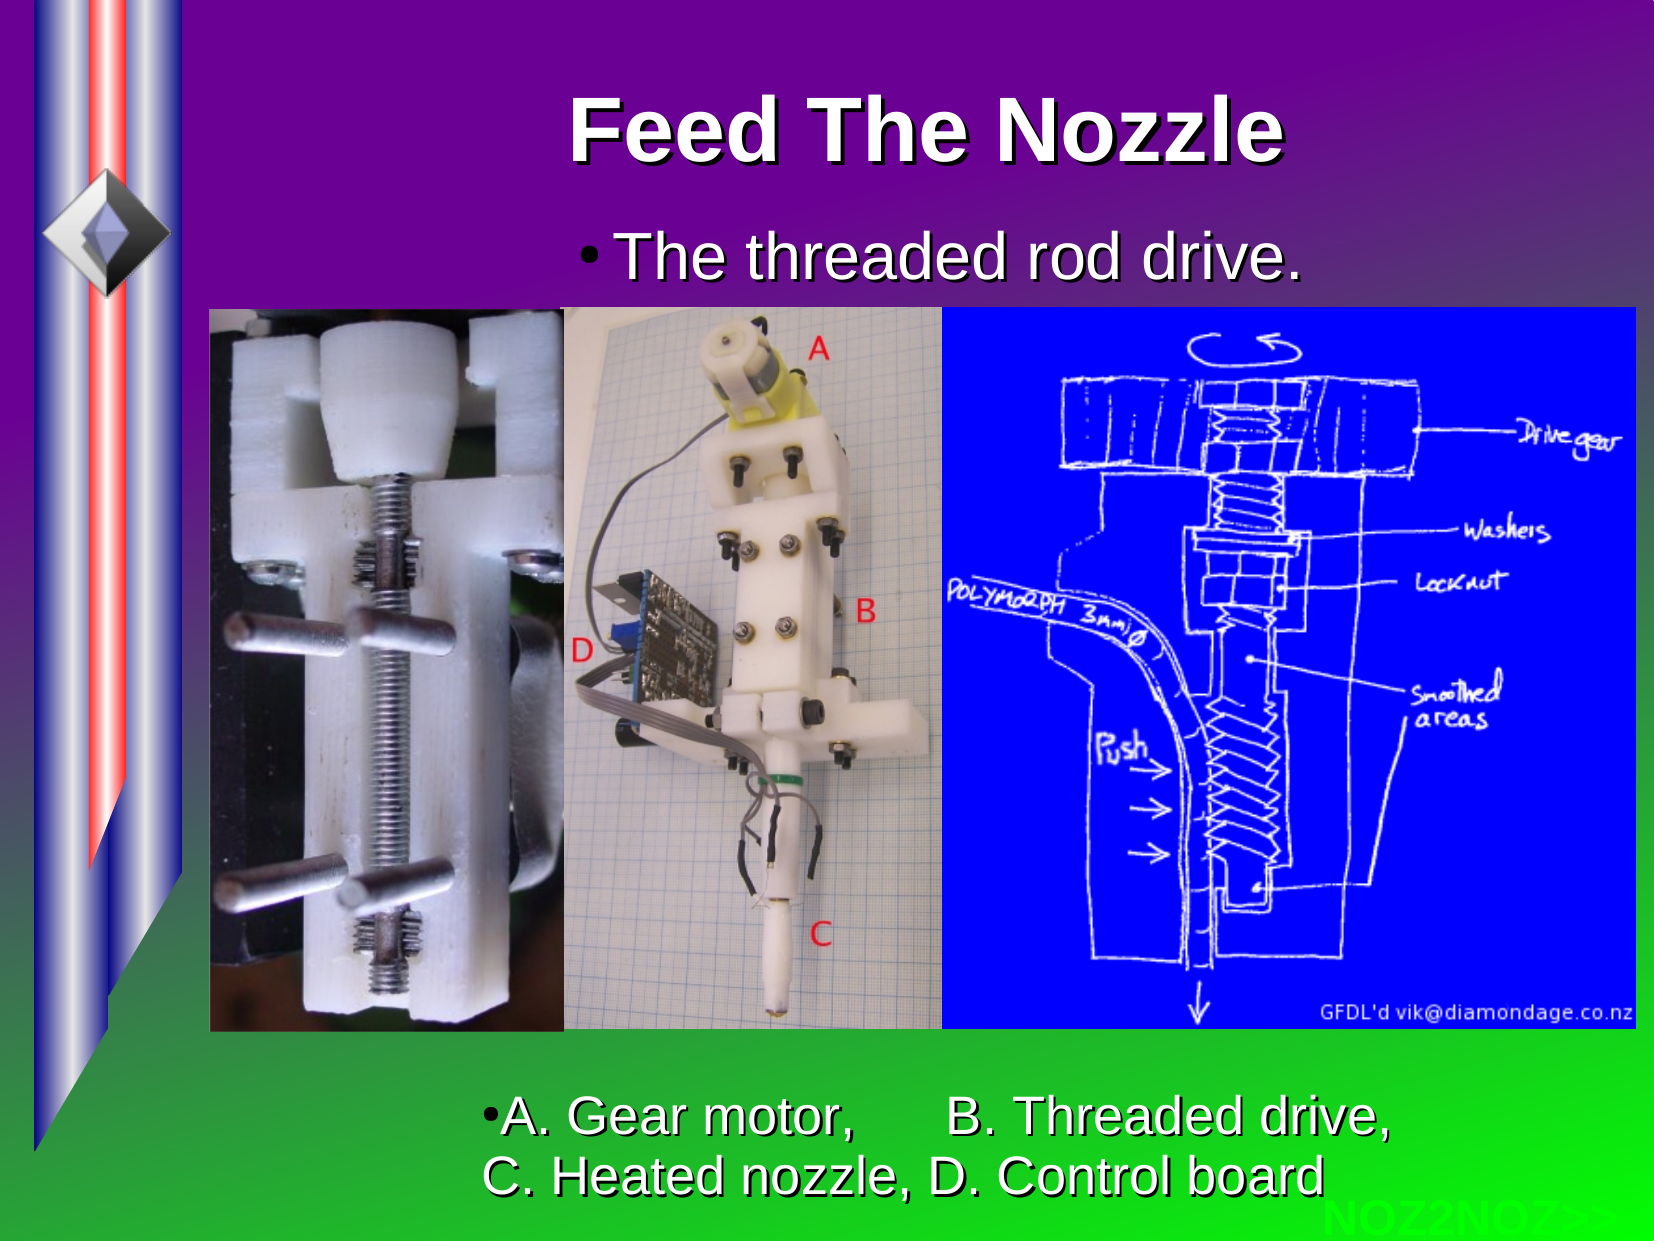

# Feed The Nozzle
The threaded rod drive.
A. Gear motor, B. Threaded drive,
C. Heated nozzle, D. Control board
NOZ2NOZ>>